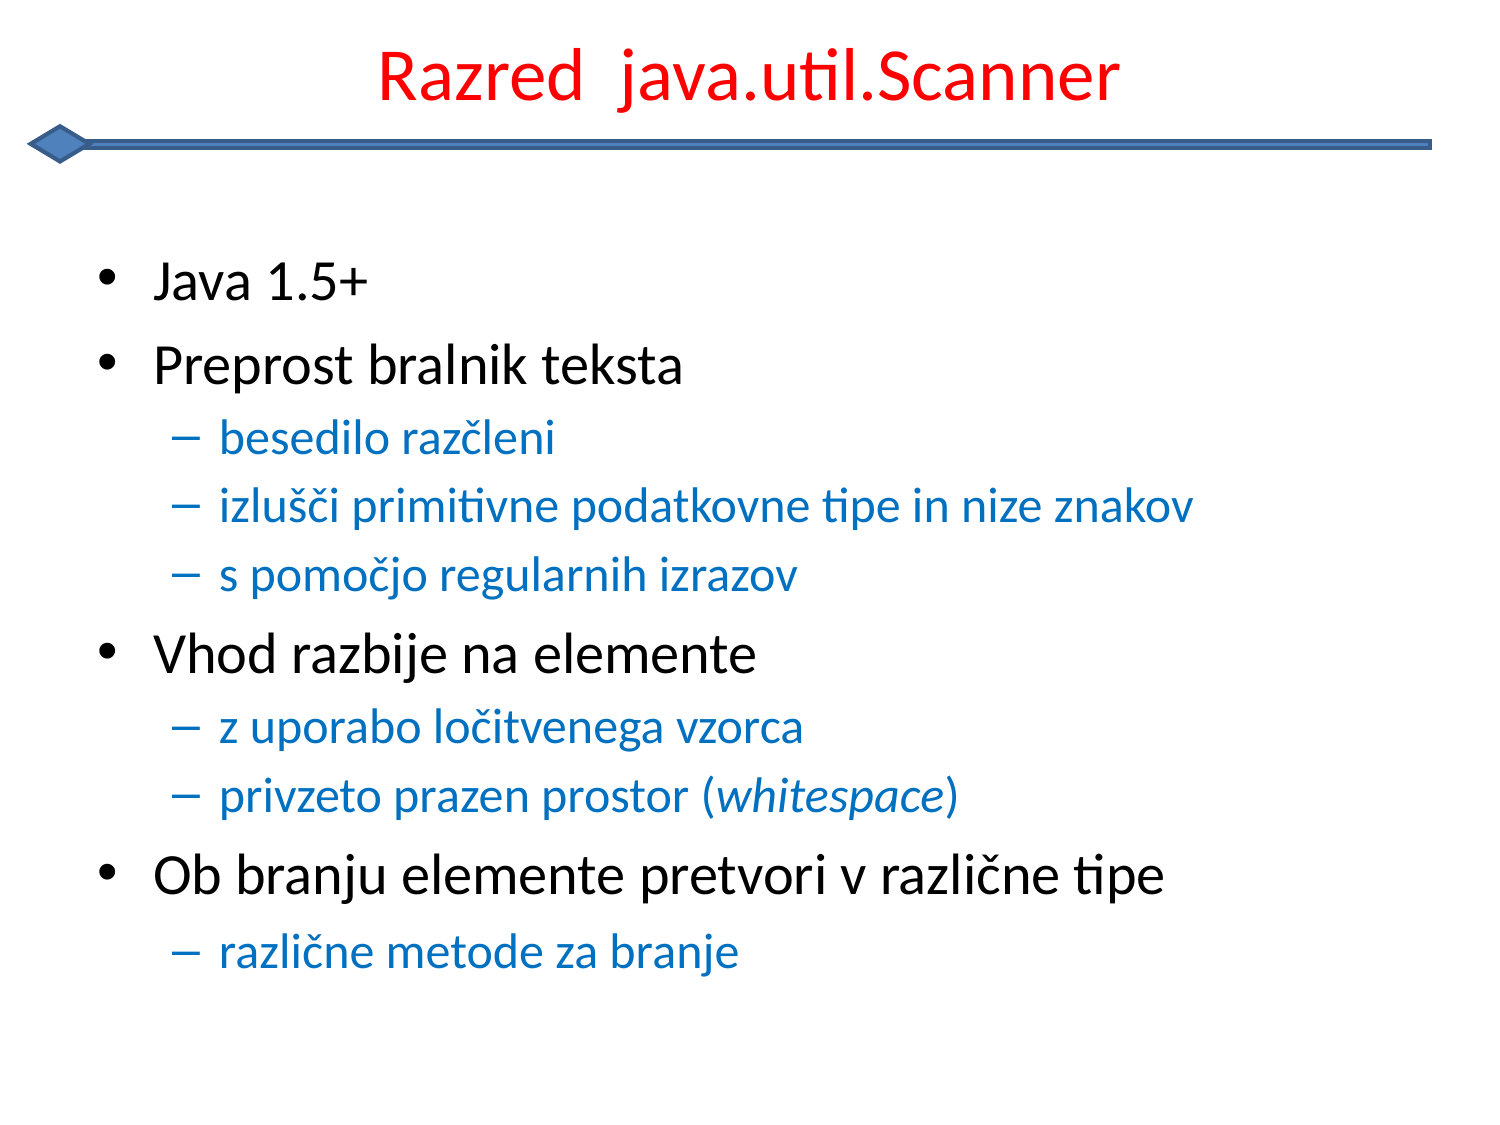

# Razred java.util.Scanner
Java 1.5+
Preprost bralnik teksta
besedilo razčleni
izlušči primitivne podatkovne tipe in nize znakov
s pomočjo regularnih izrazov
Vhod razbije na elemente
z uporabo ločitvenega vzorca
privzeto prazen prostor (whitespace)
Ob branju elemente pretvori v različne tipe
različne metode za branje